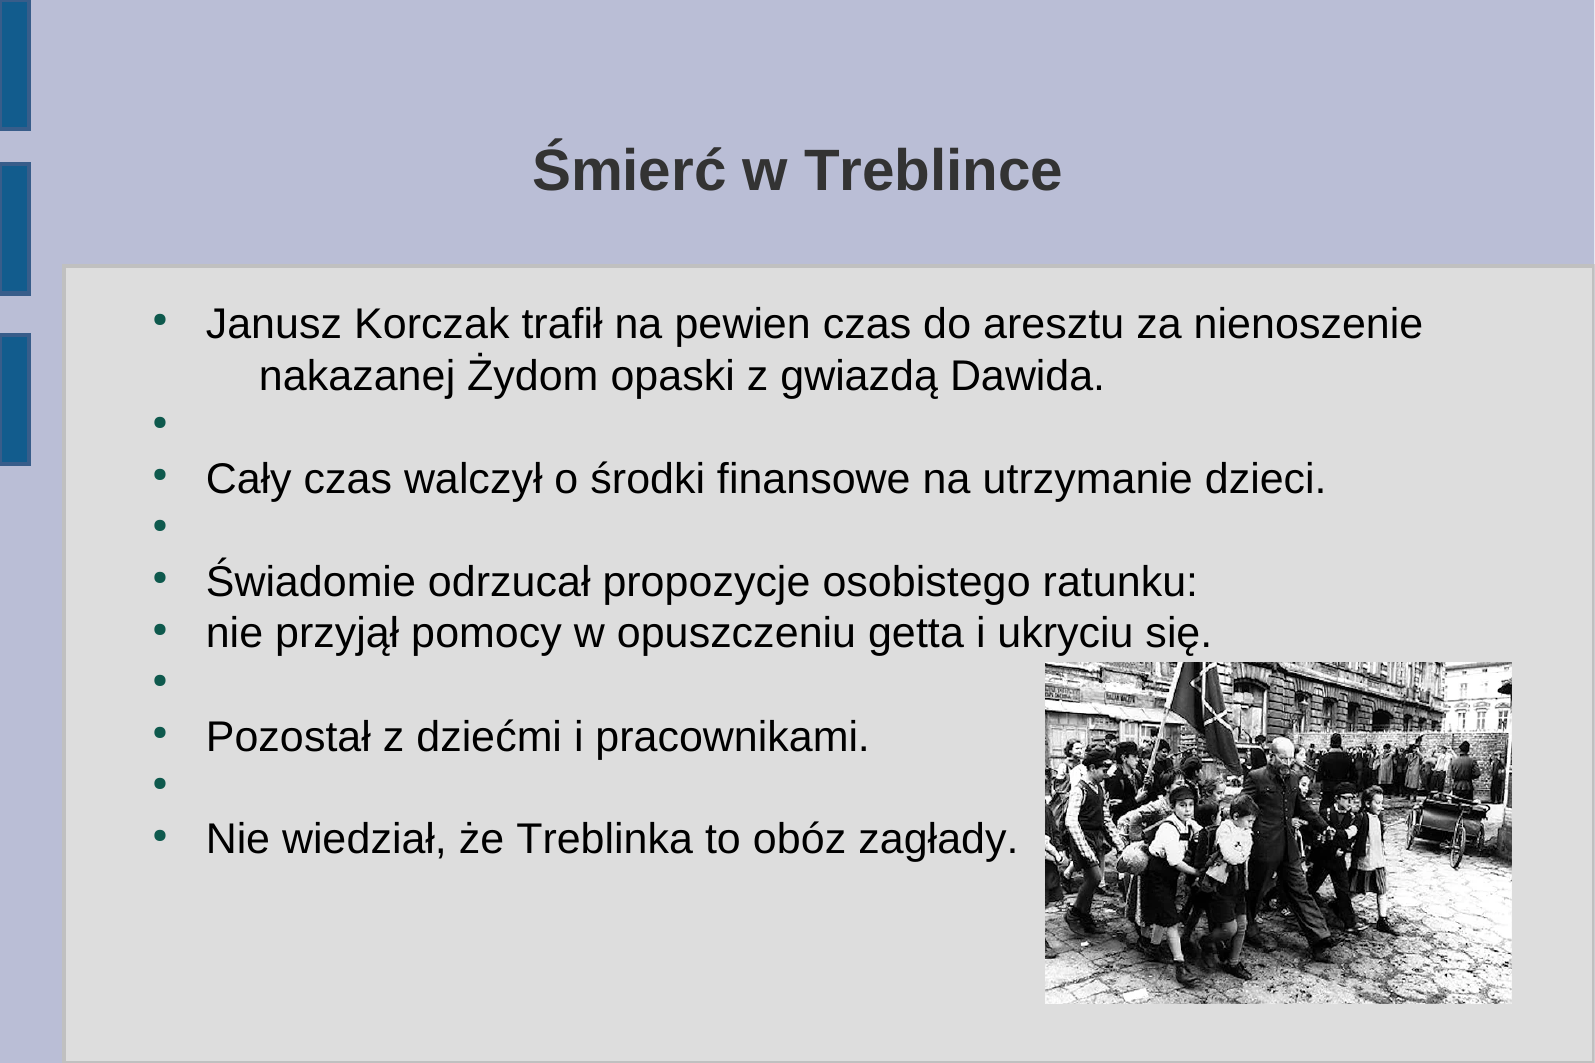

# Śmierć w Treblince
Janusz Korczak trafił na pewien czas do aresztu za nienoszenie nakazanej Żydom opaski z gwiazdą Dawida.
Cały czas walczył o środki finansowe na utrzymanie dzieci.
Świadomie odrzucał propozycje osobistego ratunku:
nie przyjął pomocy w opuszczeniu getta i ukryciu się.
Pozostał z dziećmi i pracownikami.
Nie wiedział, że Treblinka to obóz zagłady.